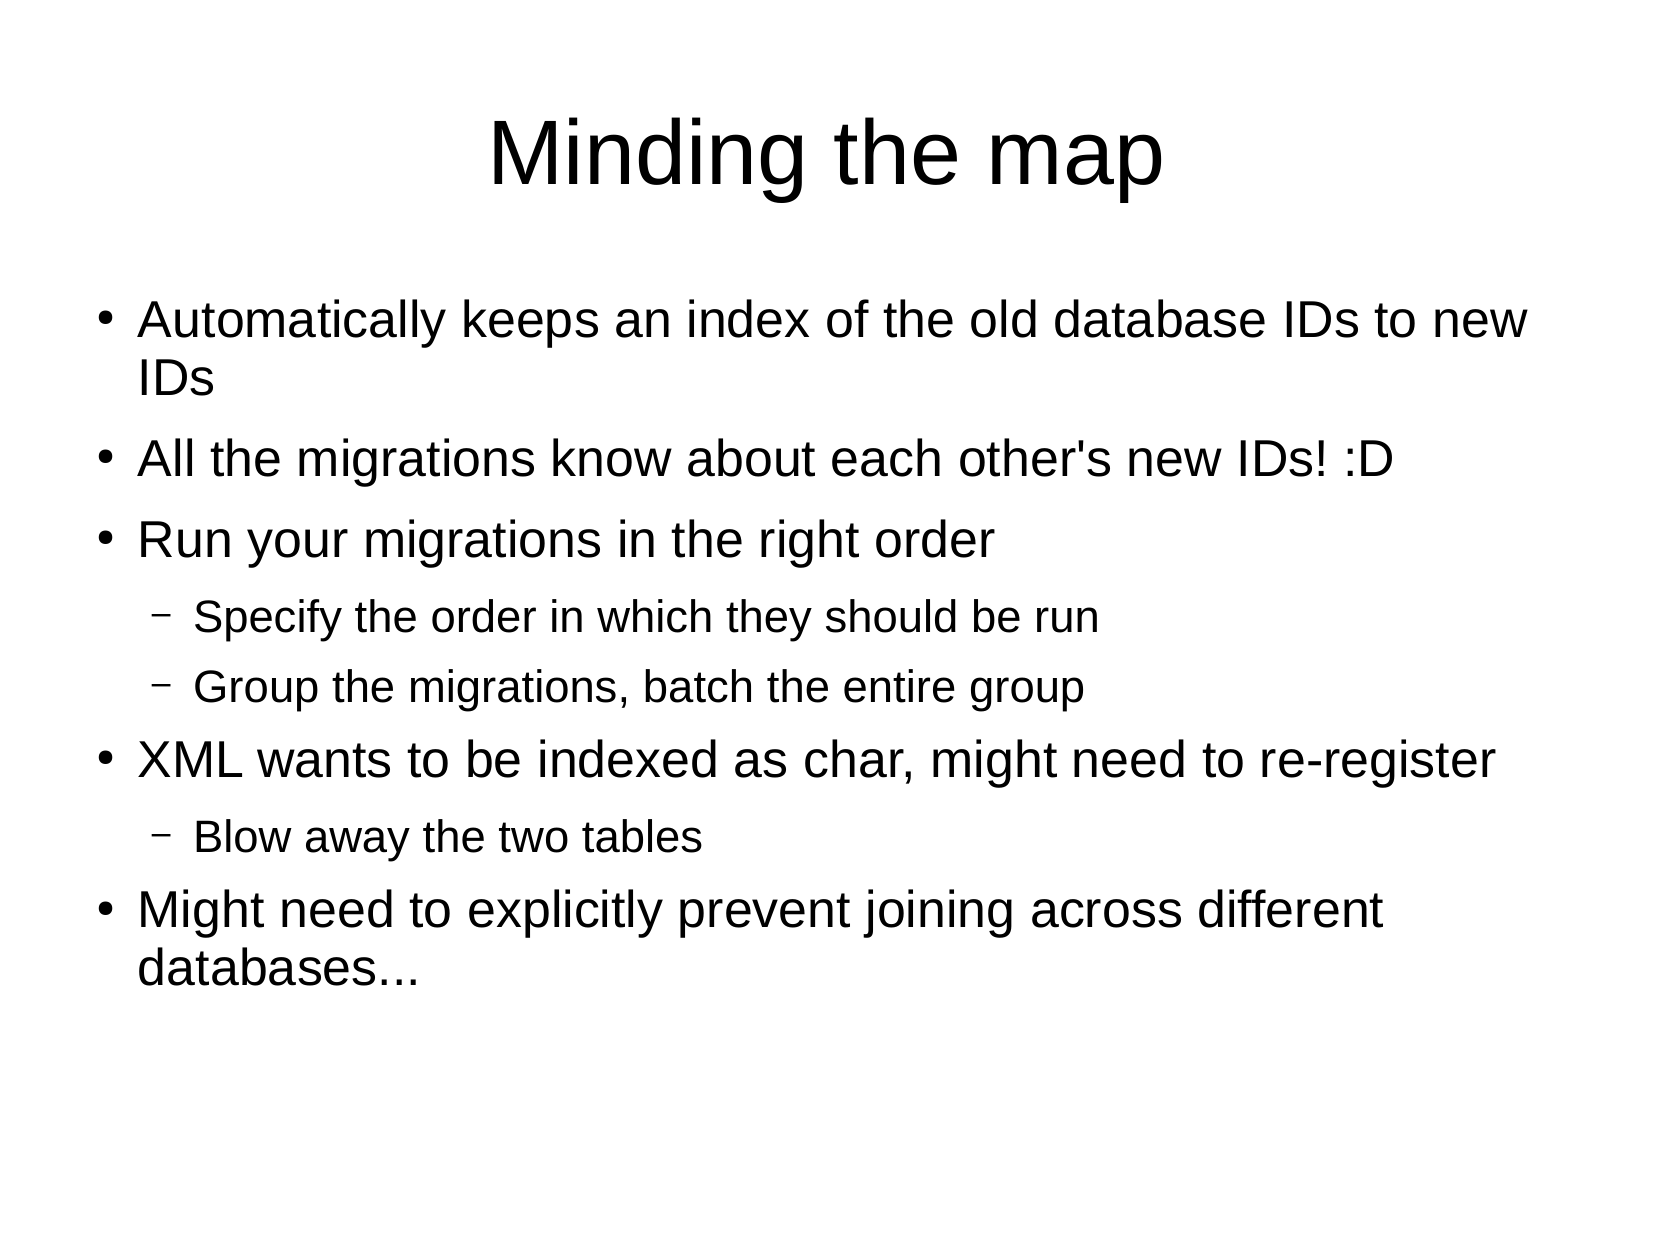

# Minding the map
Automatically keeps an index of the old database IDs to new IDs
All the migrations know about each other's new IDs! :D
Run your migrations in the right order
Specify the order in which they should be run
Group the migrations, batch the entire group
XML wants to be indexed as char, might need to re-register
Blow away the two tables
Might need to explicitly prevent joining across different databases...